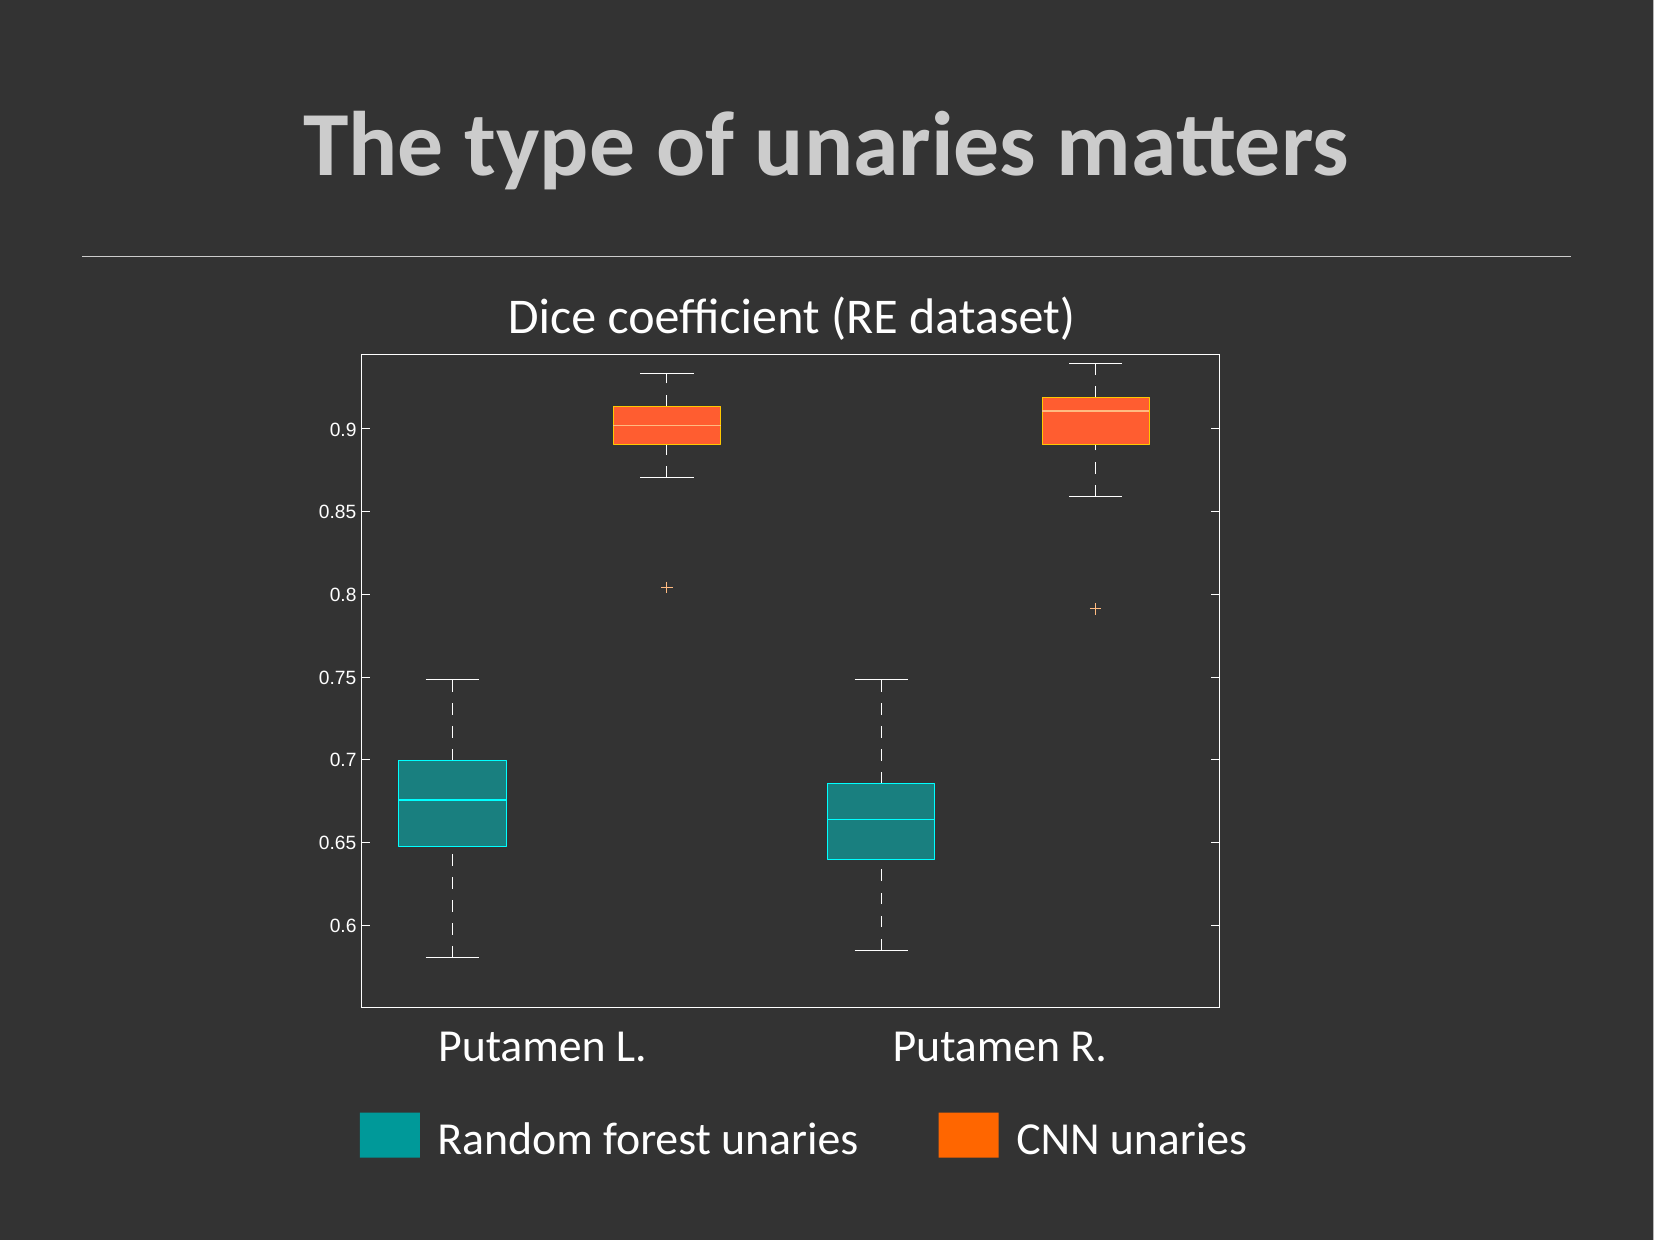

# The type of unaries matters
Dice coefficient (RE dataset)
CNN unaries
Random forest unaries